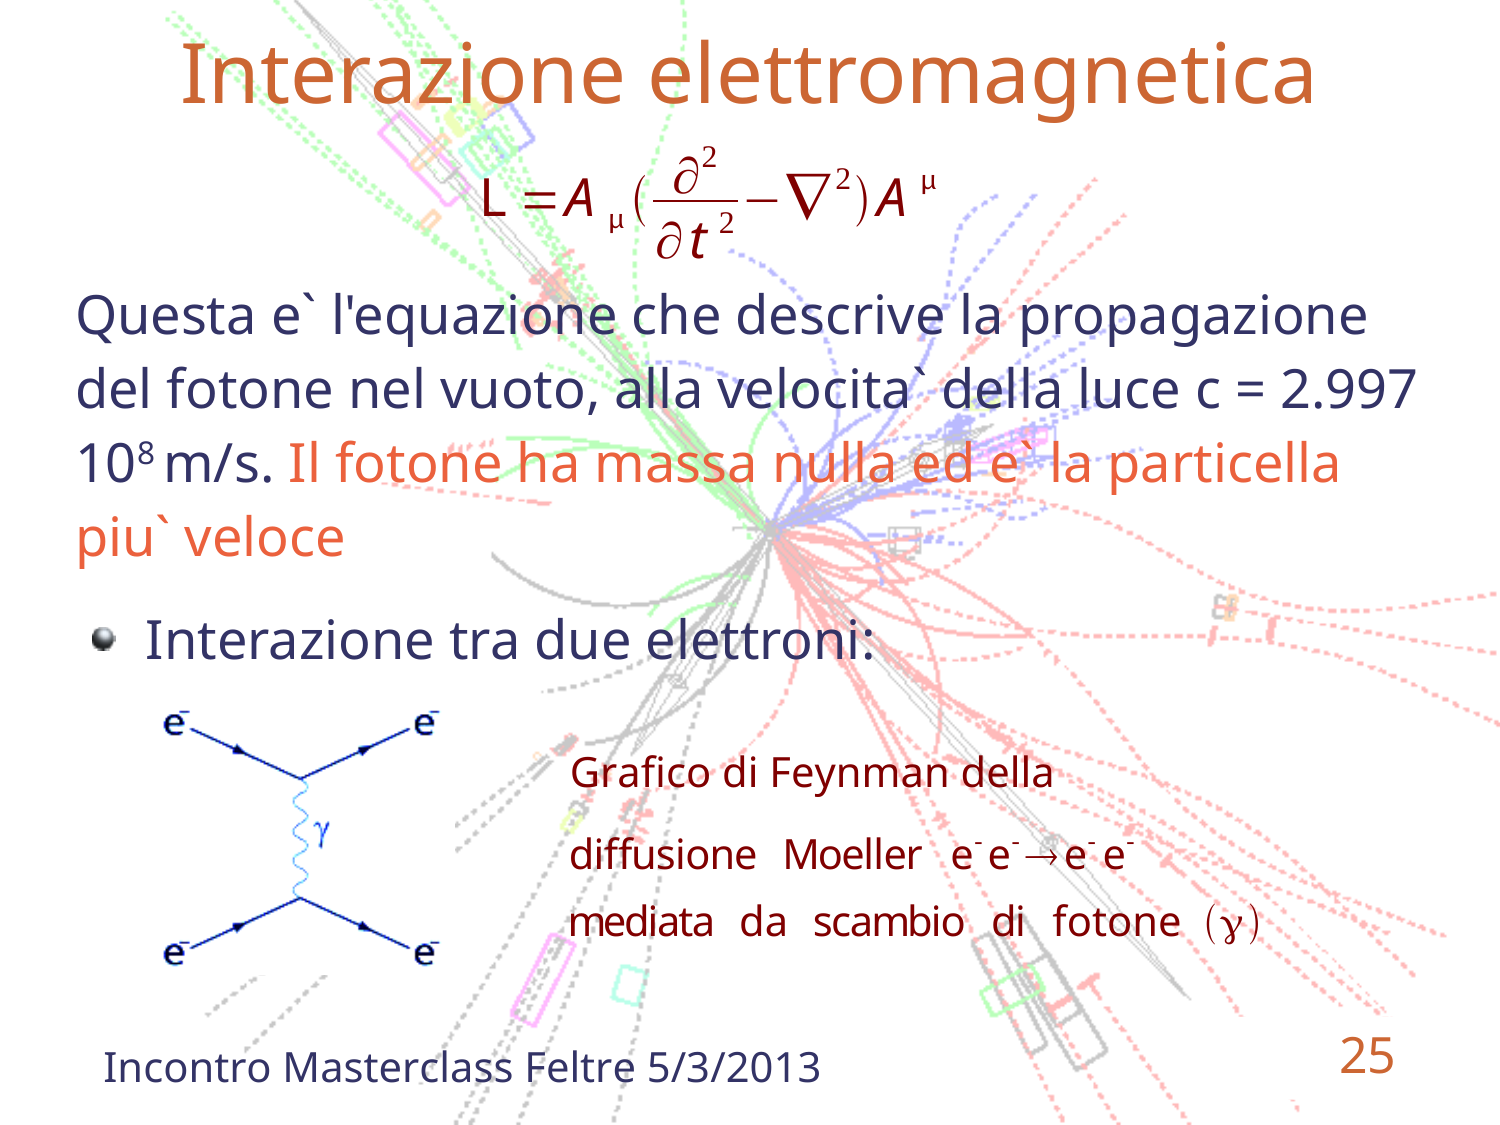

# Interazione elettromagnetica
Questa e` l'equazione che descrive la propagazione del fotone nel vuoto, alla velocita` della luce c = 2.997 108 m/s. Il fotone ha massa nulla ed e` la particella piu` veloce
Interazione tra due elettroni:
Grafico di Feynman della